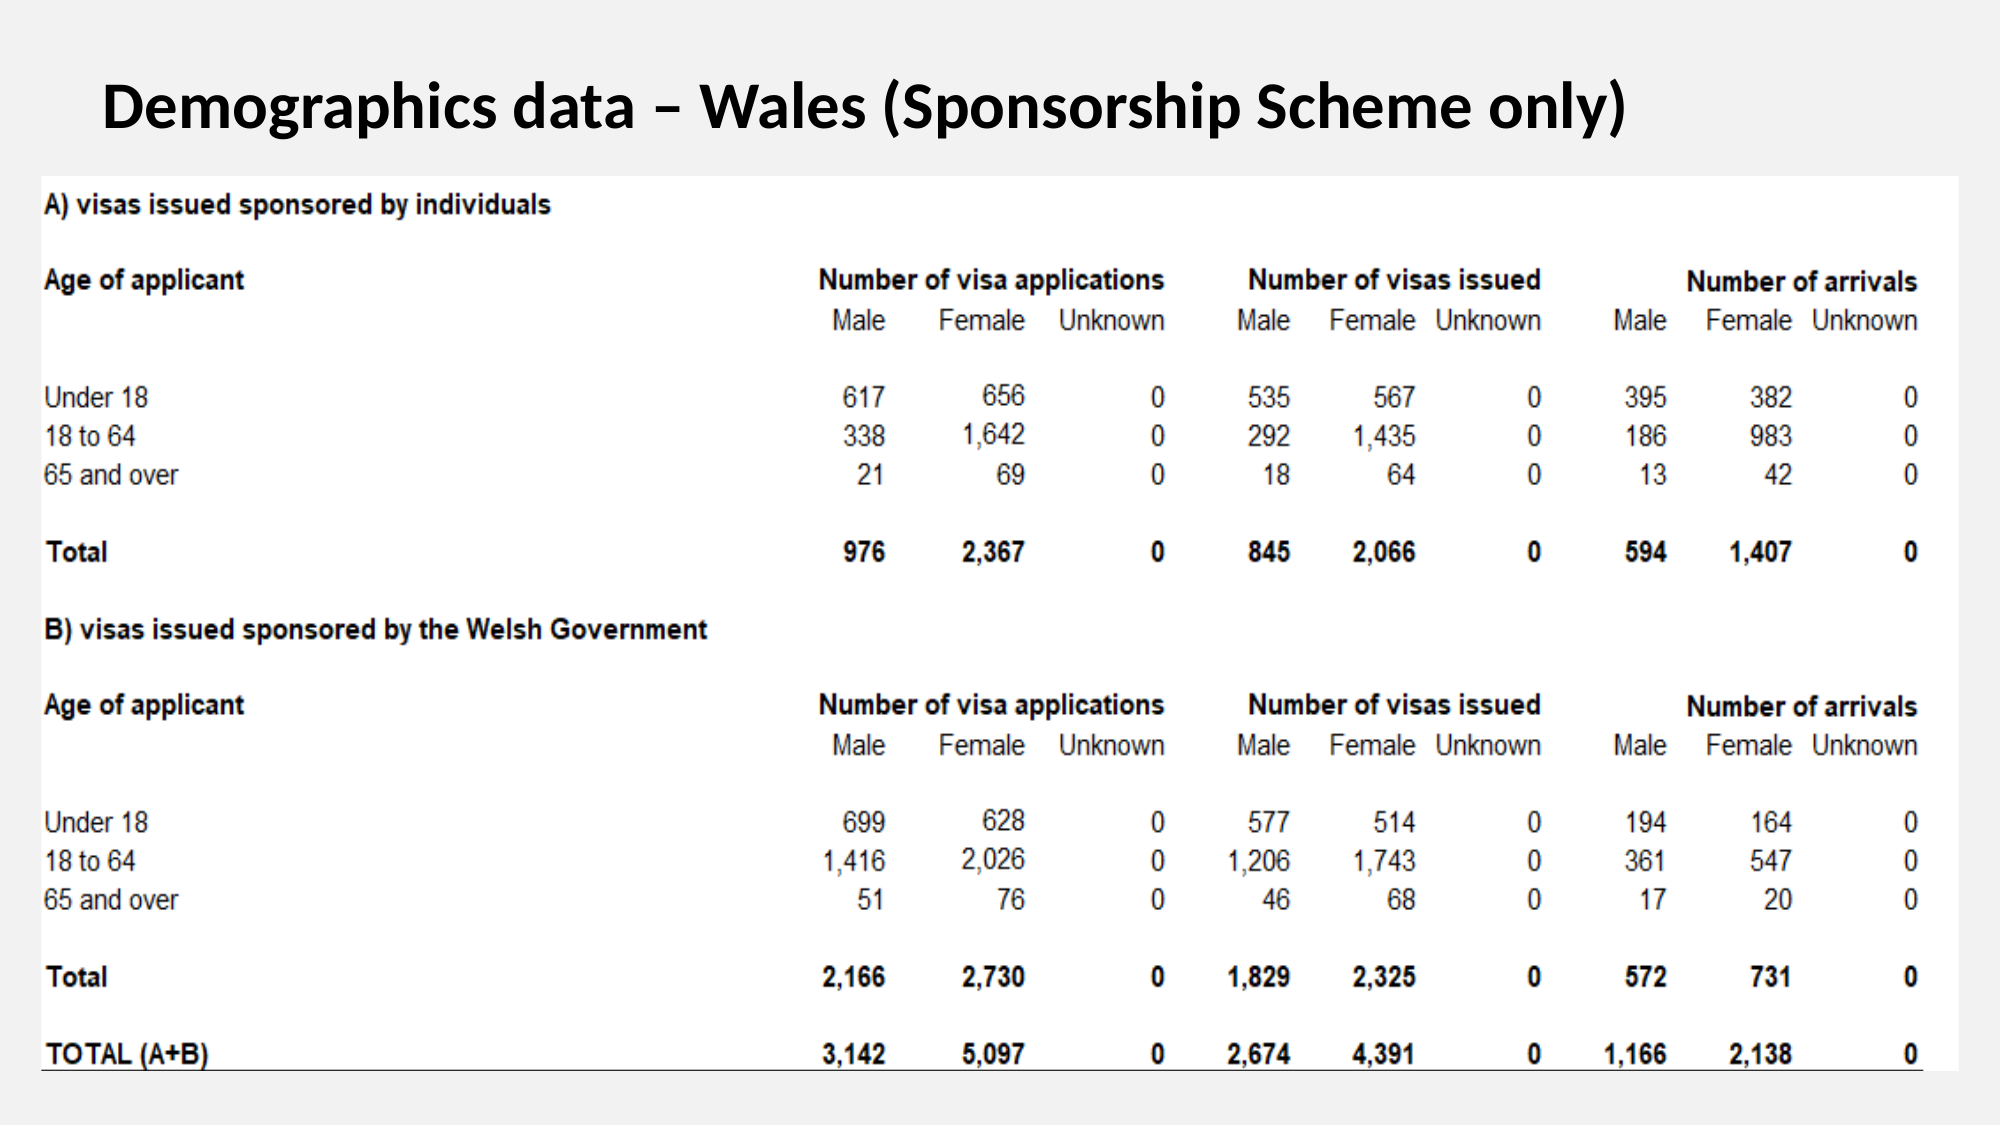

Demographics data – Wales (Sponsorship Scheme only)